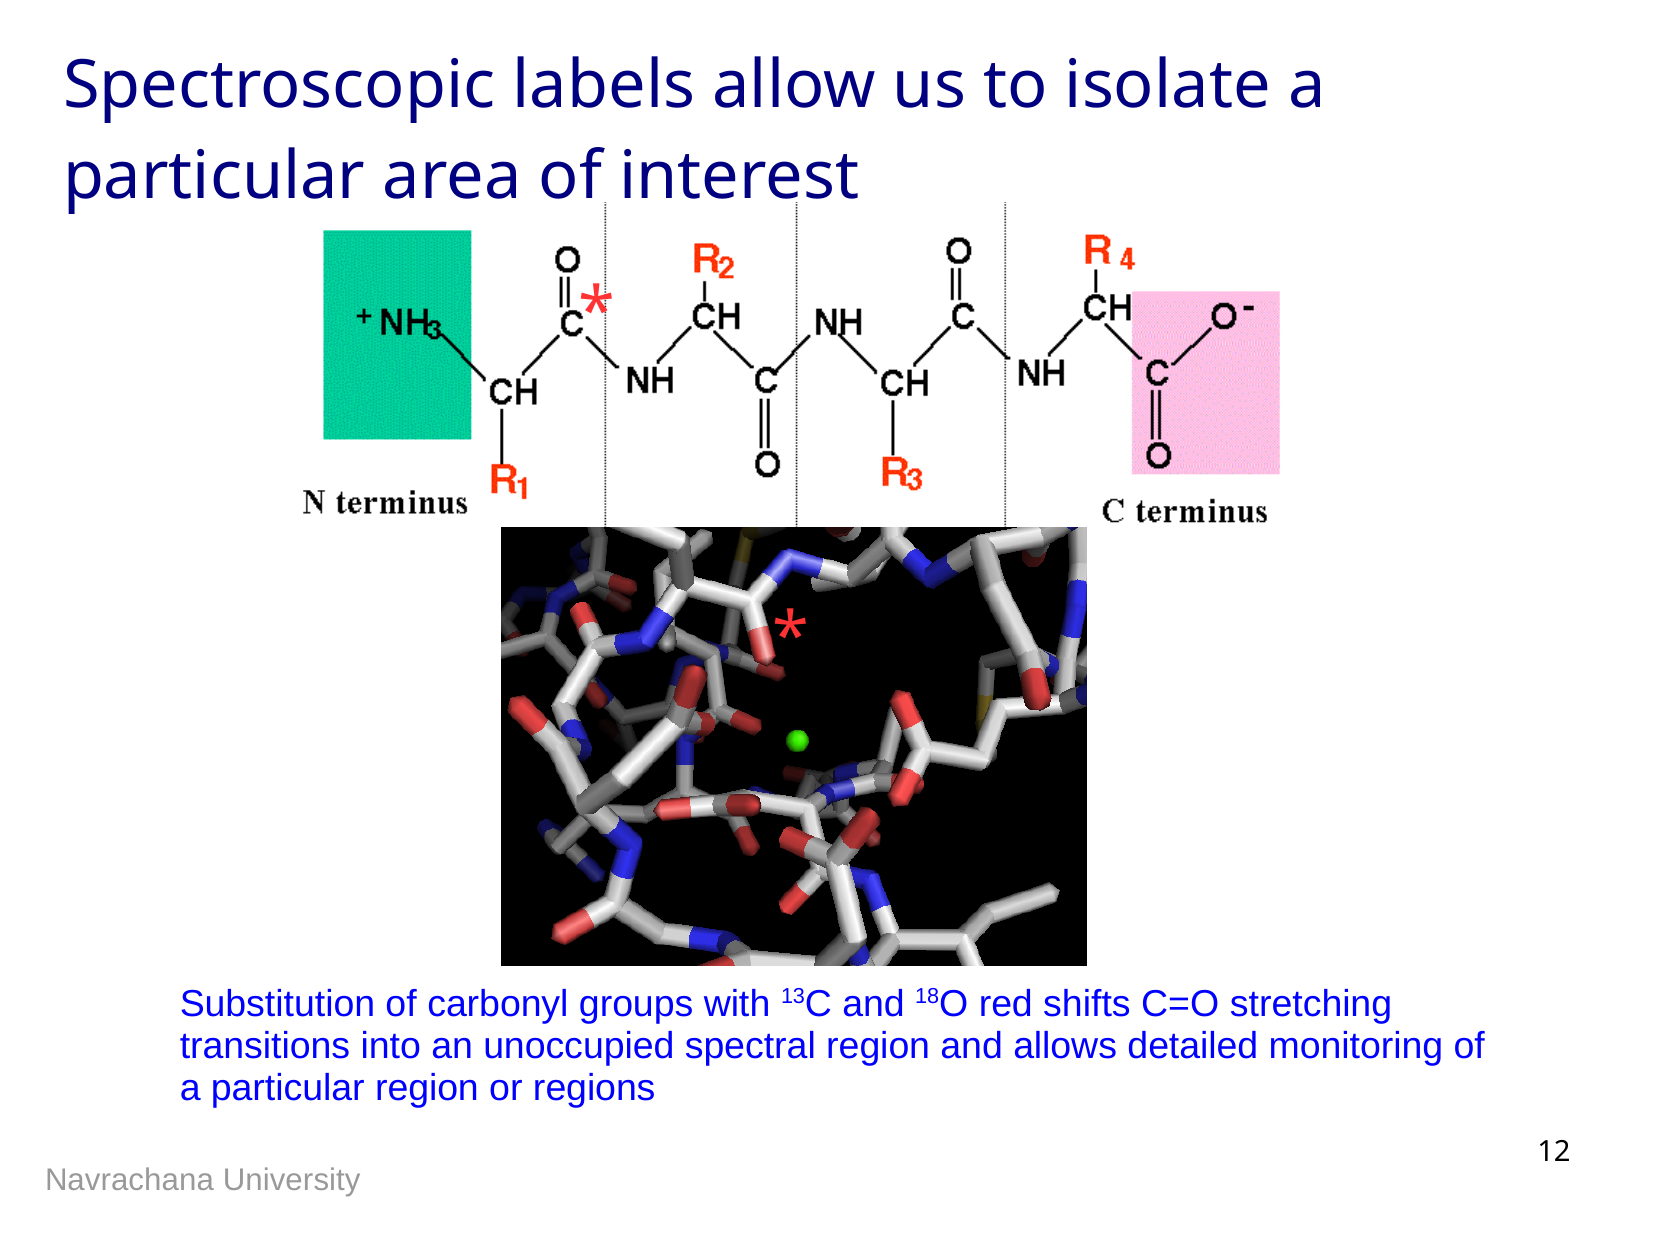

# Spectroscopic labels allow us to isolate a particular area of interest
*
*
Substitution of carbonyl groups with 13C and 18O red shifts C=O stretching transitions into an unoccupied spectral region and allows detailed monitoring of a particular region or regions
12
Navrachana University